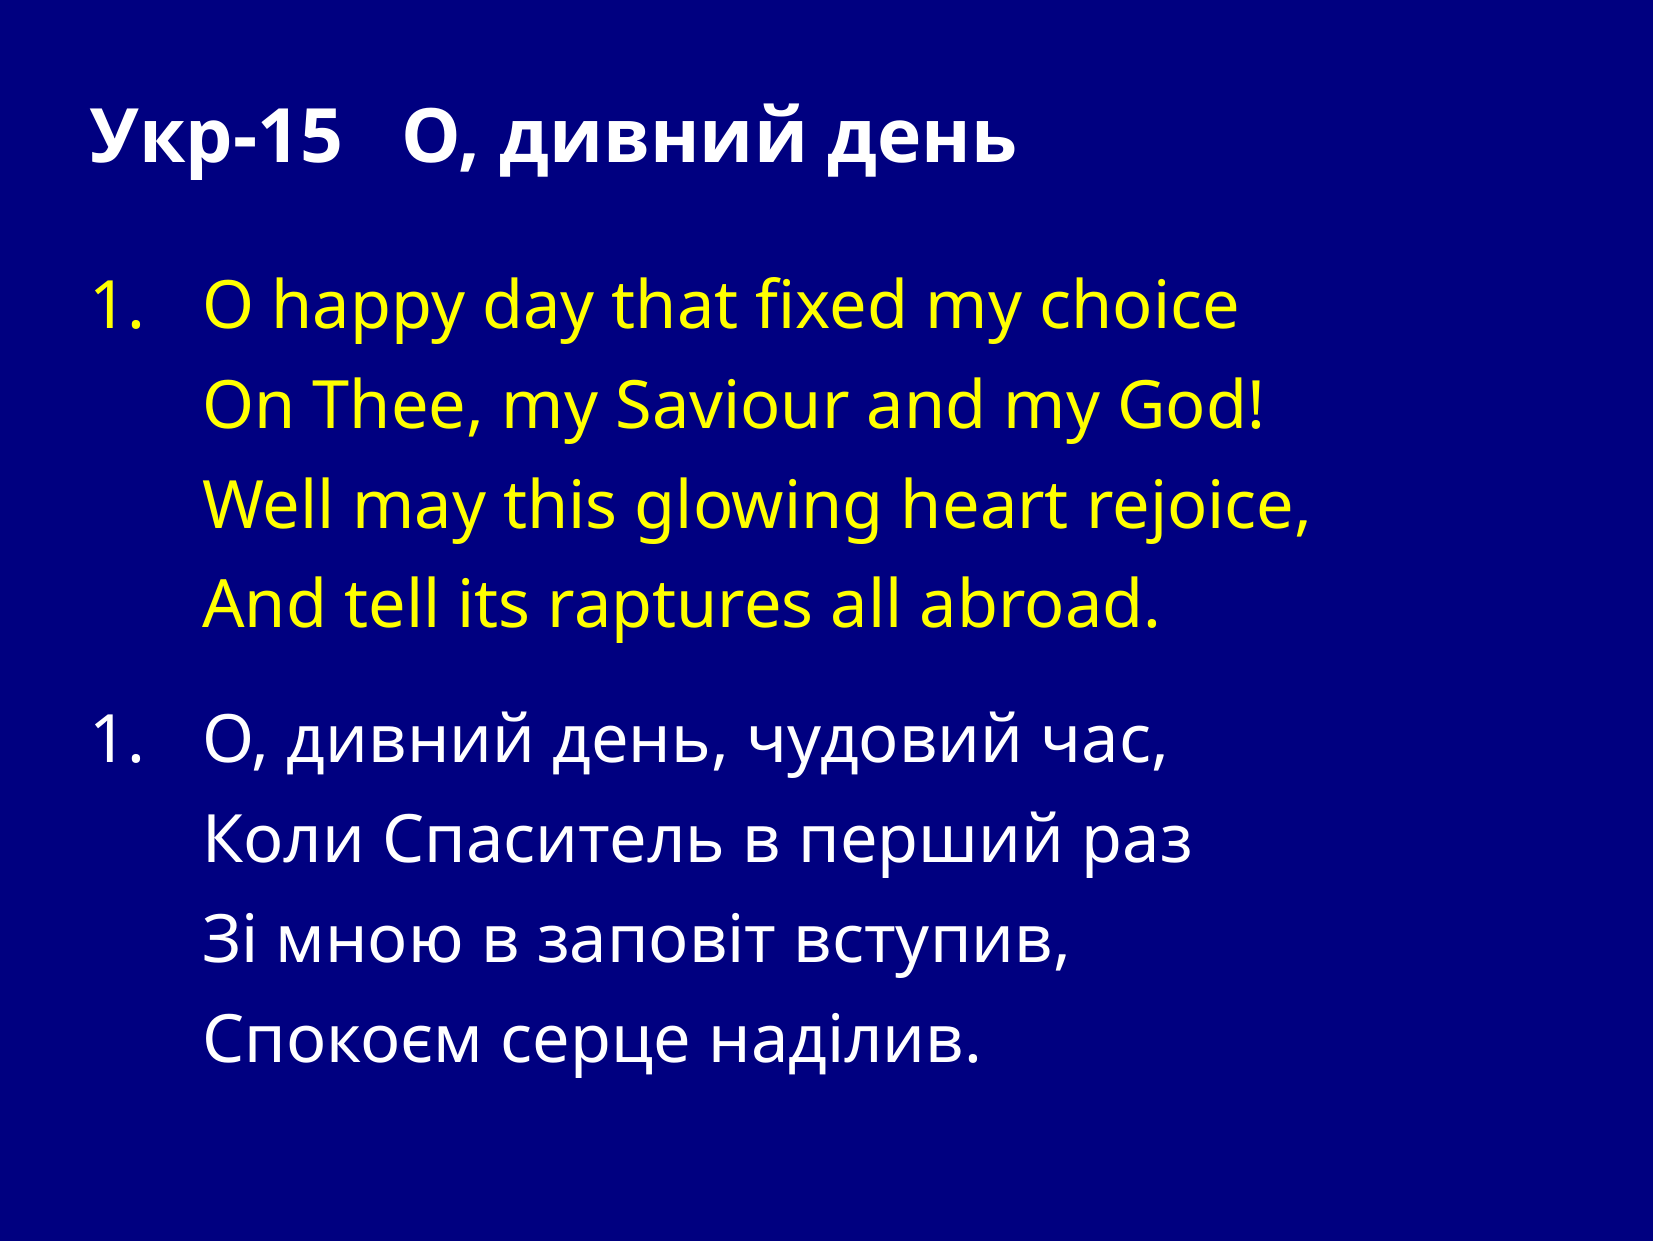

Укр-15 О, дивний день
1.	O happy day that fixed my choice
	On Thee, my Saviour and my God!
	Well may this glowing heart rejoice,
	And tell its raptures all abroad.
1.	О, дивний день, чудовий час,
	Коли Спаситель в перший раз
	Зі мною в заповіт вступив,
	Спокоєм серце наділив.